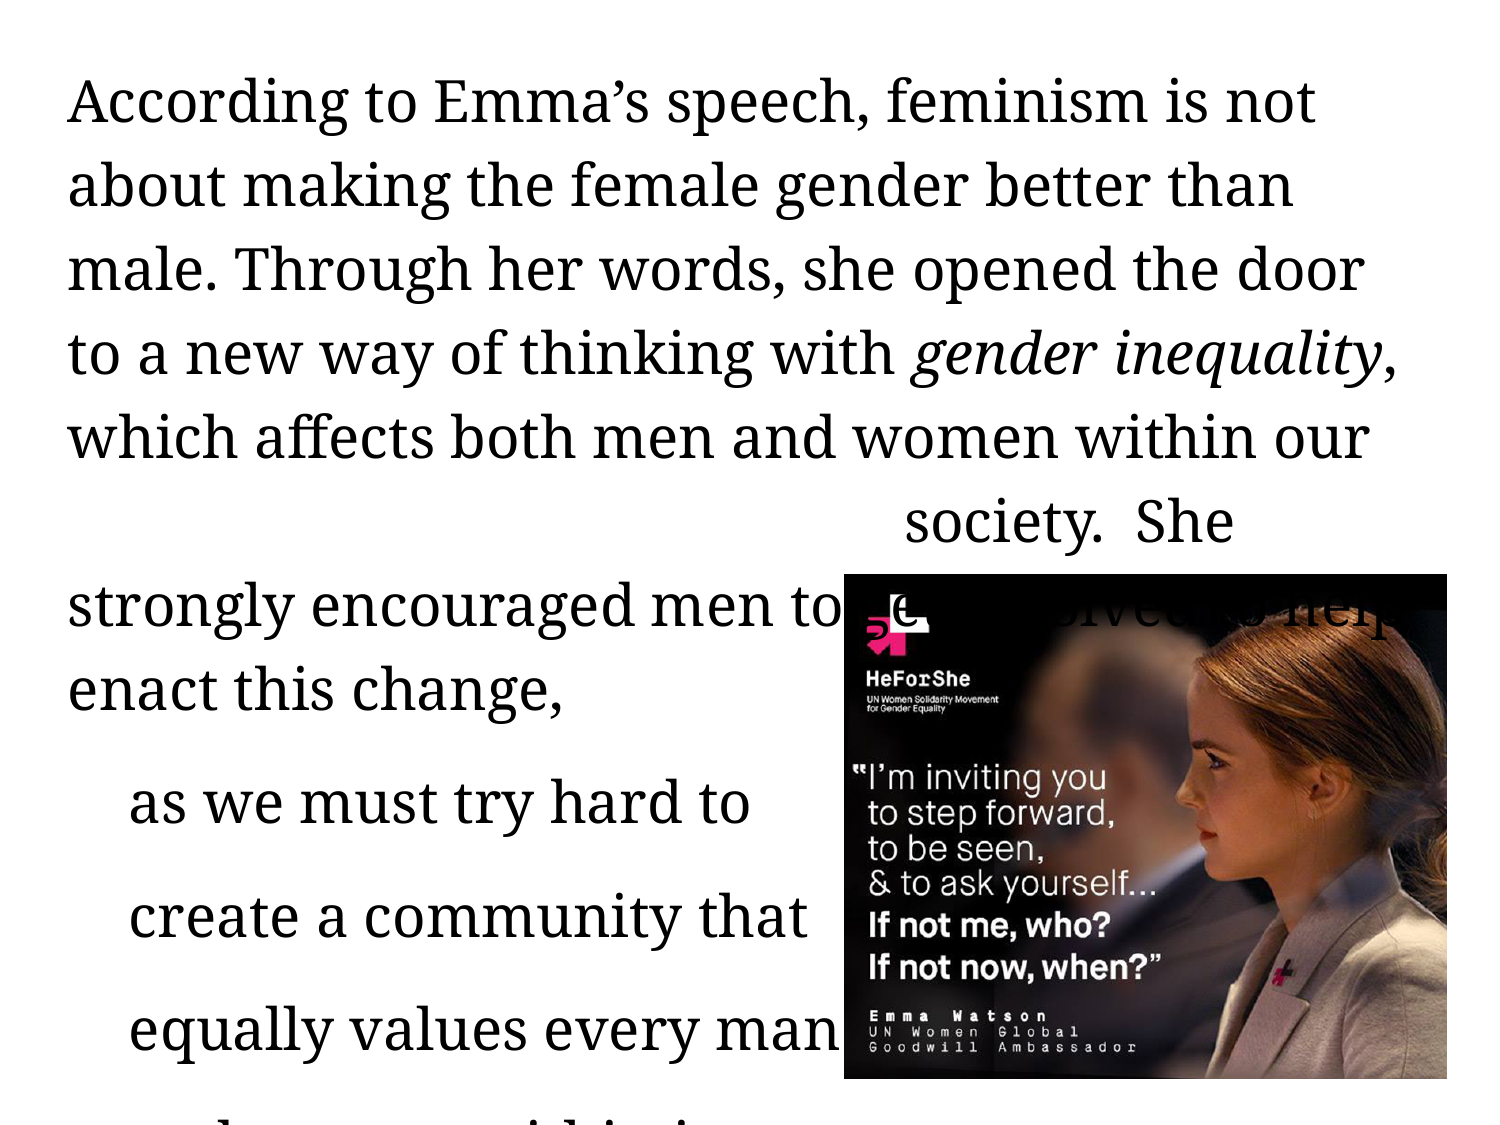

# According to Emma’s speech, feminism is not about making the female gender better than male. Through her words, she opened the door to a new way of thinking with gender inequality, which affects both men and women within our society. She strongly encouraged men to get involved to help enact this change,
 as we must try hard to
 create a community that
 equally values every man
 and woman within it.
 Why has the word [feminism]
 become such an
 uncomfortable one?